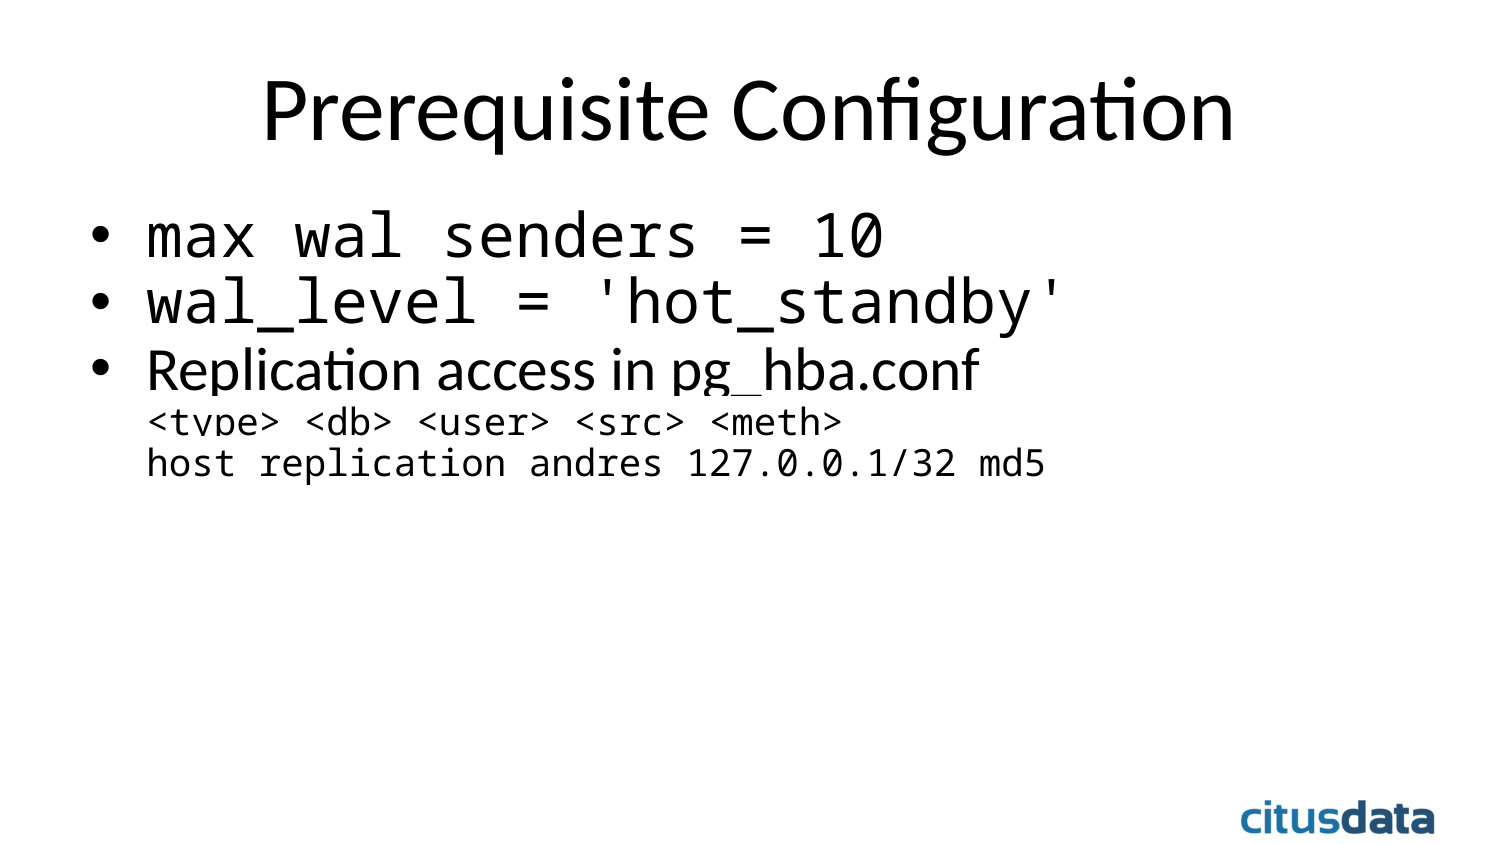

# Prerequisite Configuration
max_wal_senders = 10
wal_level = 'hot_standby'
Replication access in pg_hba.conf
<type> <db> <user> <src> <meth>
host replication andres 127.0.0.1/32 md5